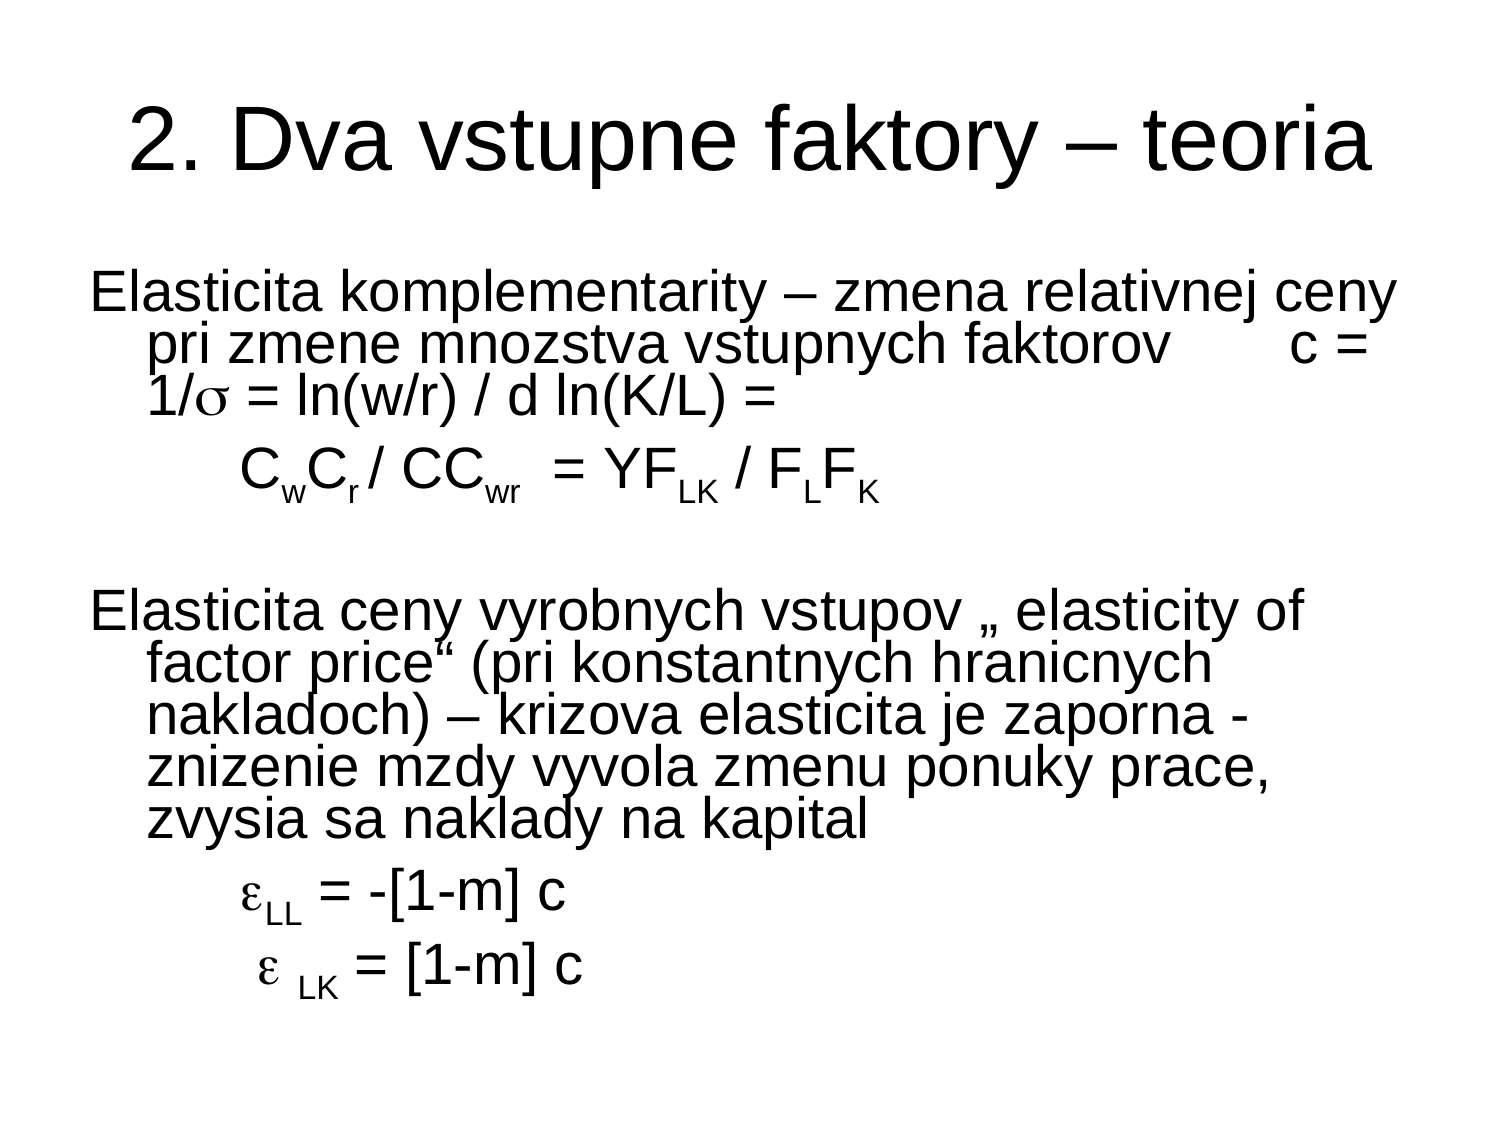

# 2. Dva vstupne faktory – teoria
Elasticita komplementarity – zmena relativnej ceny pri zmene mnozstva vstupnych faktorov 	c = 1/ = ln(w/r) / d ln(K/L) =
		CwCr / CCwr = YFLK / FLFK
Elasticita ceny vyrobnych vstupov „ elasticity of factor price“ (pri konstantnych hranicnych nakladoch) – krizova elasticita je zaporna - znizenie mzdy vyvola zmenu ponuky prace, zvysia sa naklady na kapital
		LL = -[1-m] c
		  LK = [1-m] c